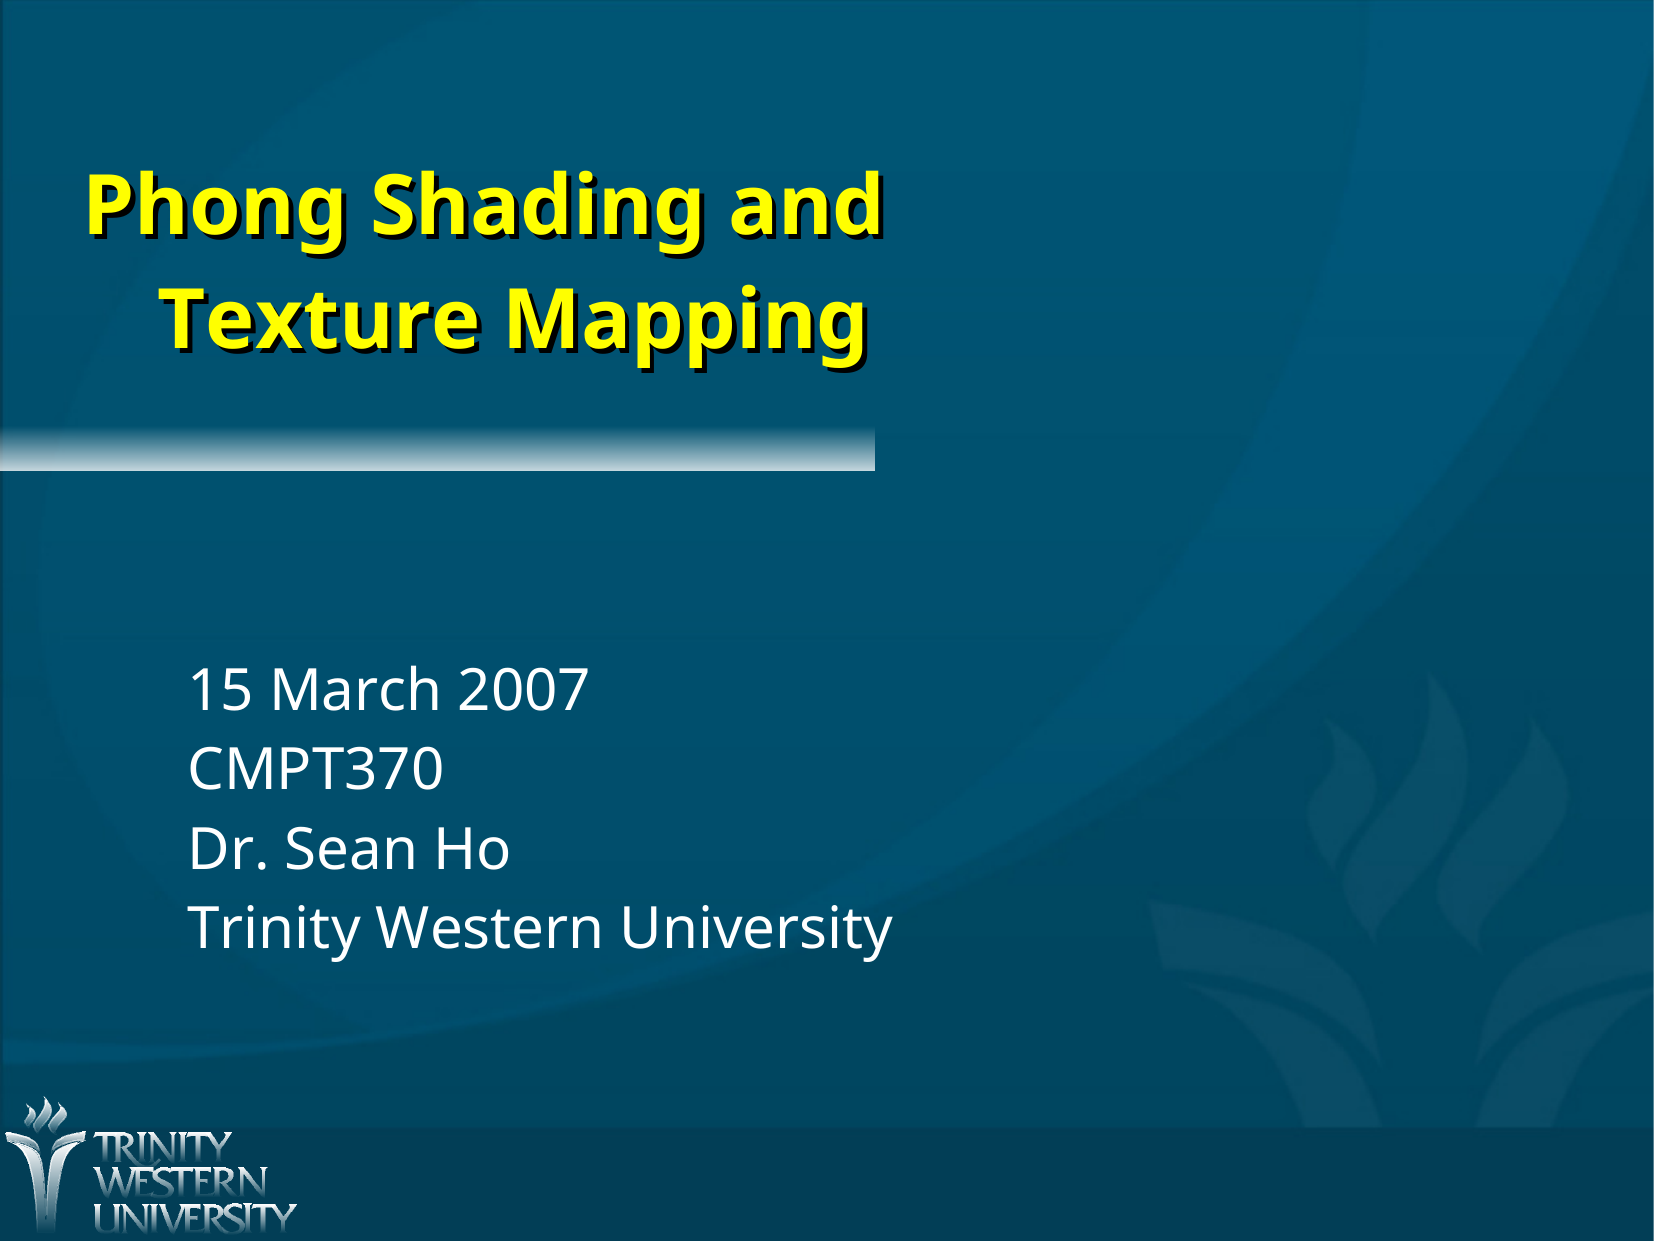

# Phong Shading and Texture Mapping
15 March 2007
CMPT370
Dr. Sean Ho
Trinity Western University